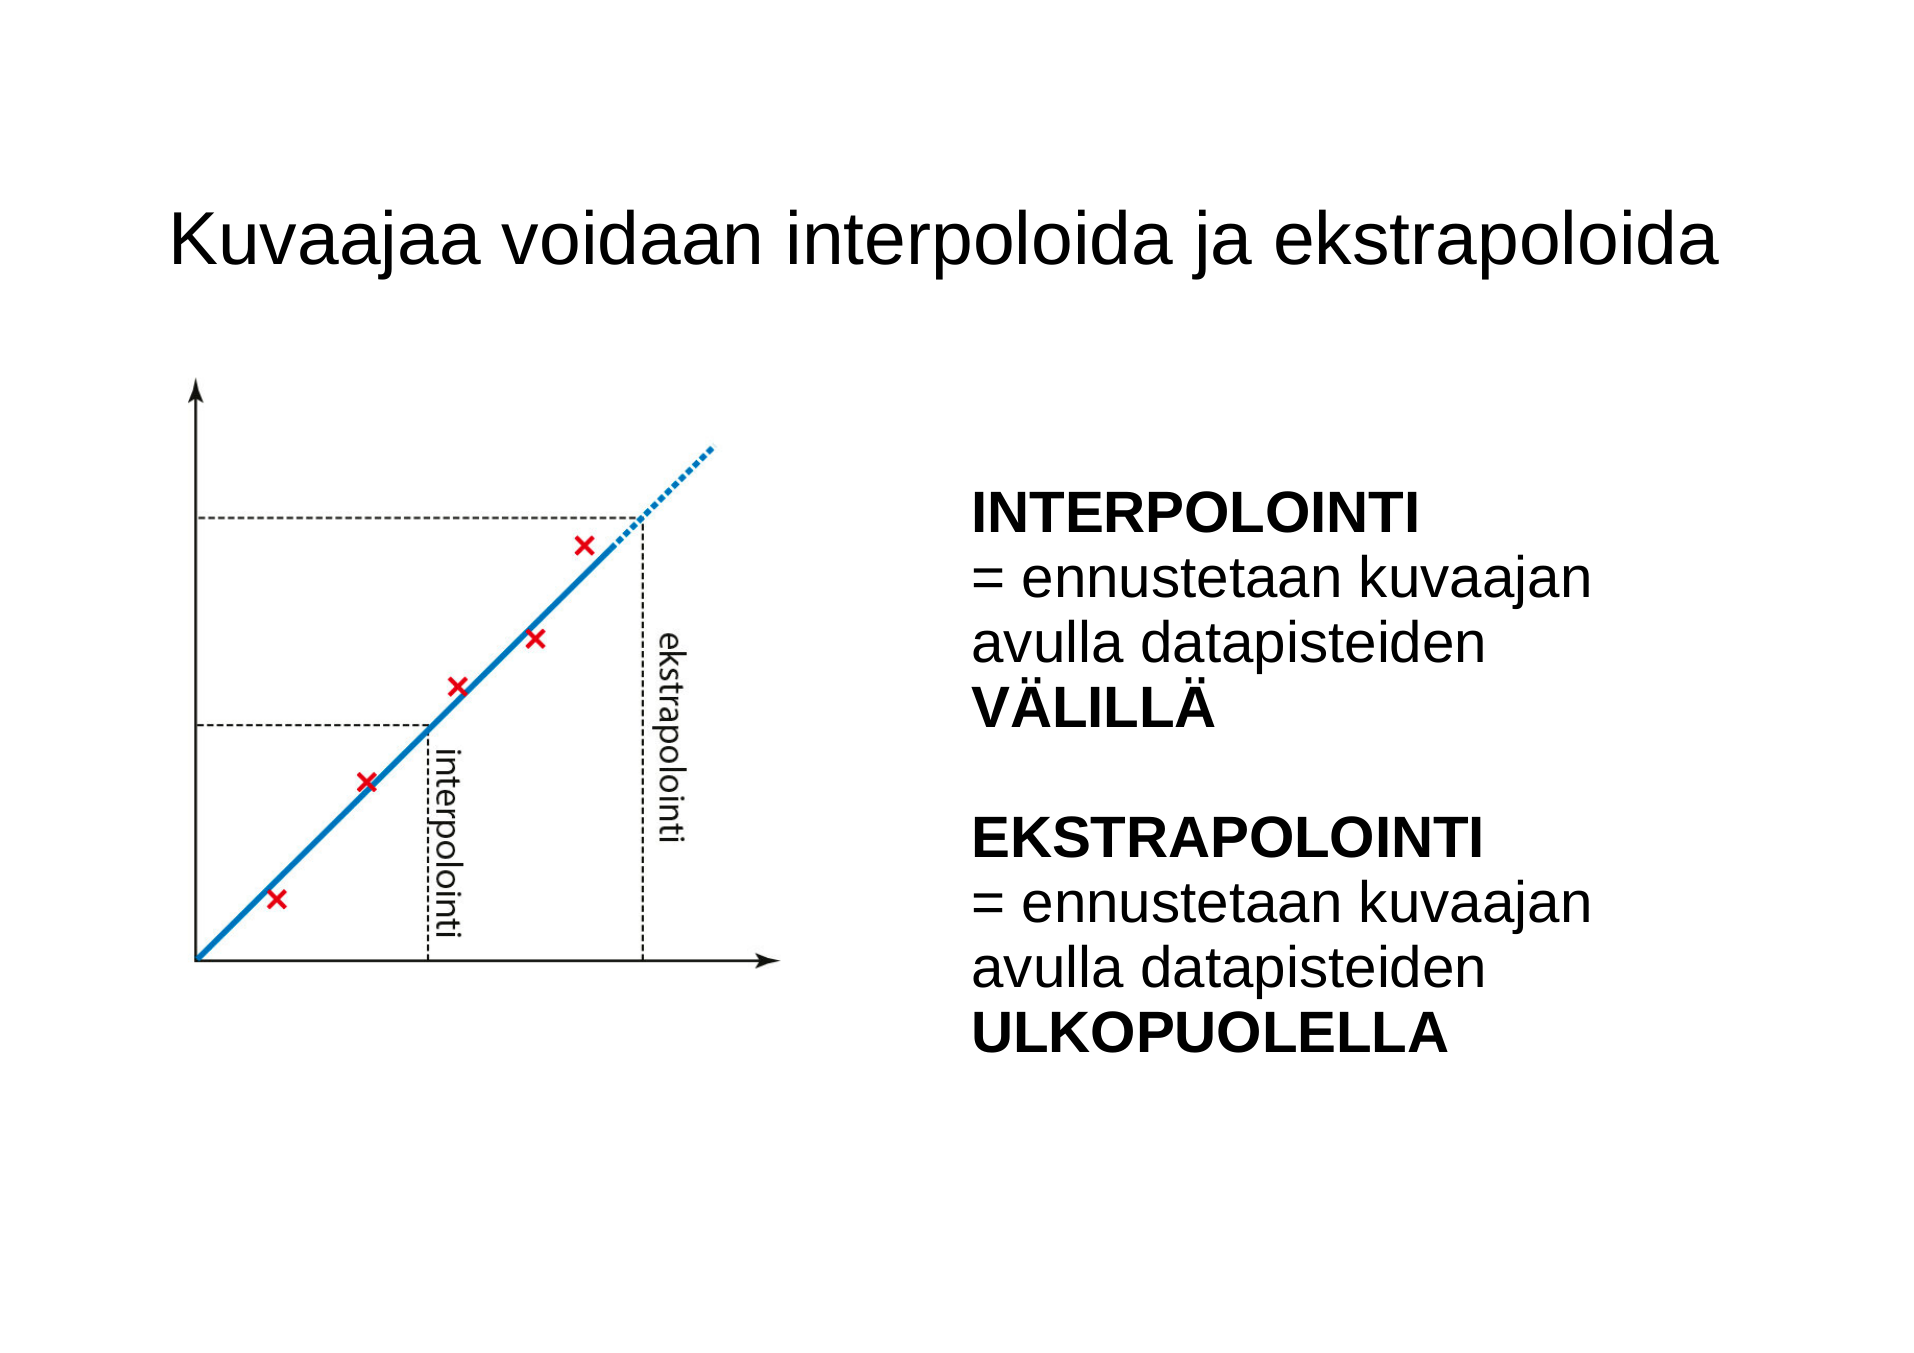

Kuvaajaa voidaan interpoloida ja ekstrapoloida
INTERPOLOINTI
= ennustetaan kuvaajan avulla datapisteiden VÄLILLÄ
EKSTRAPOLOINTI
= ennustetaan kuvaajan avulla datapisteiden ULKOPUOLELLA